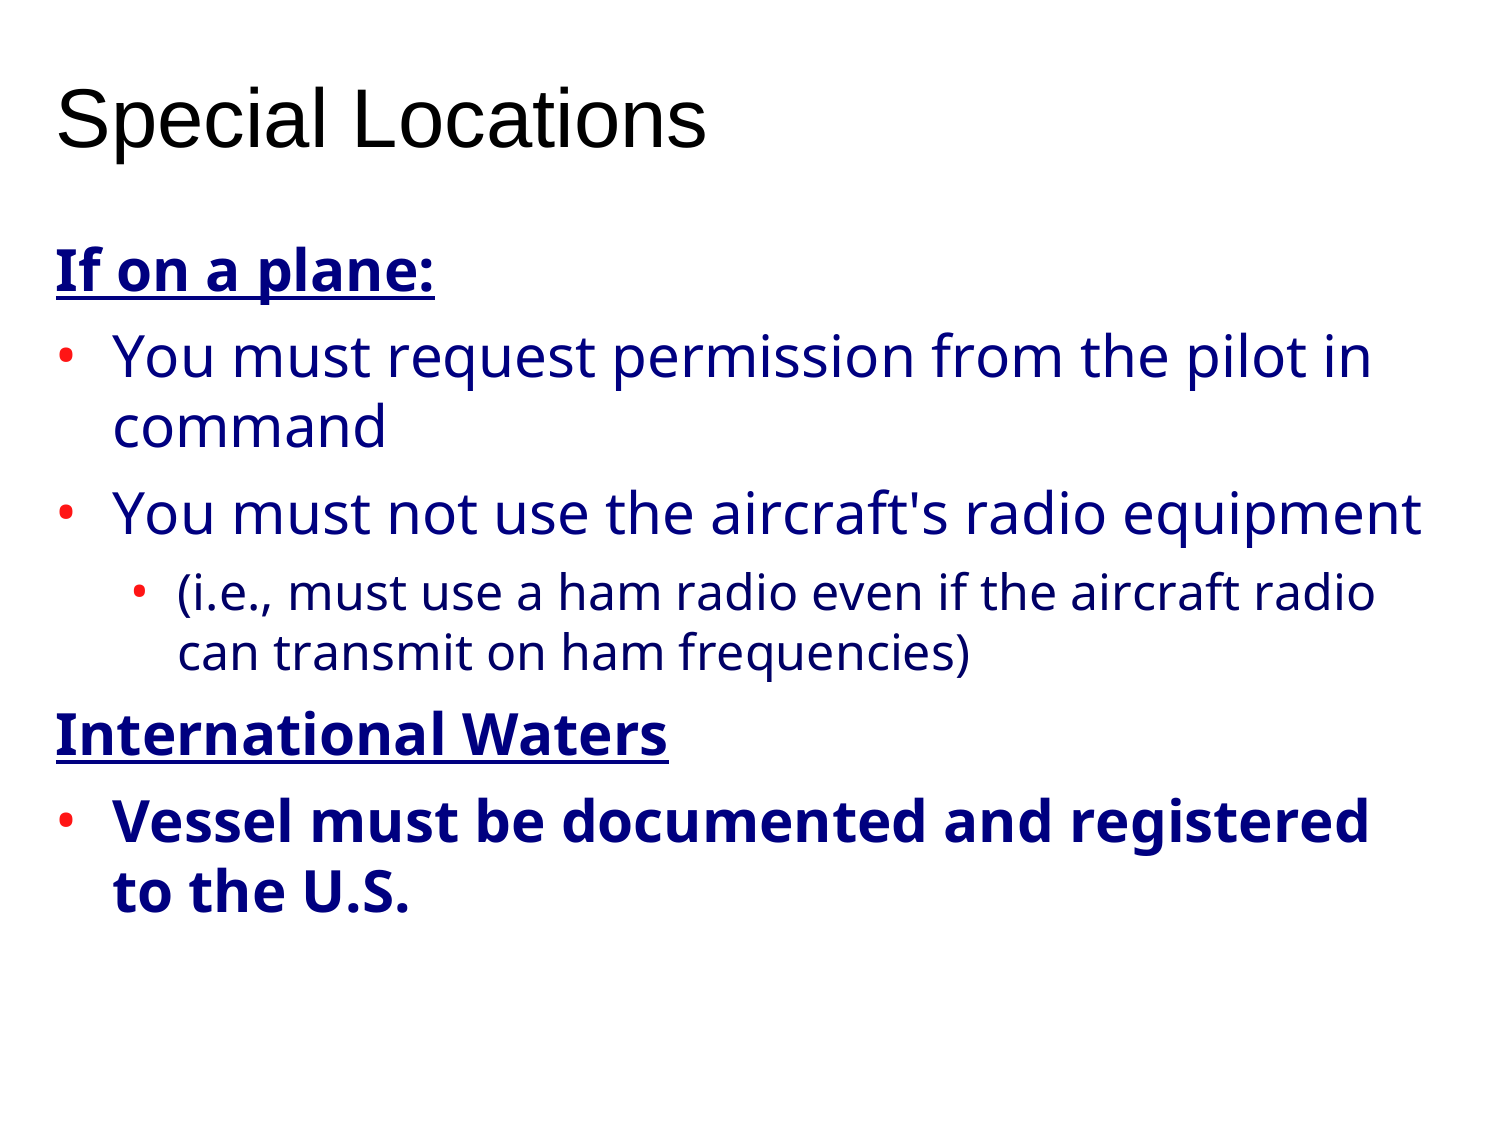

# Special Locations
If on a plane:
You must request permission from the pilot in command
You must not use the aircraft's radio equipment
(i.e., must use a ham radio even if the aircraft radio can transmit on ham frequencies)
International Waters
Vessel must be documented and registered to the U.S.